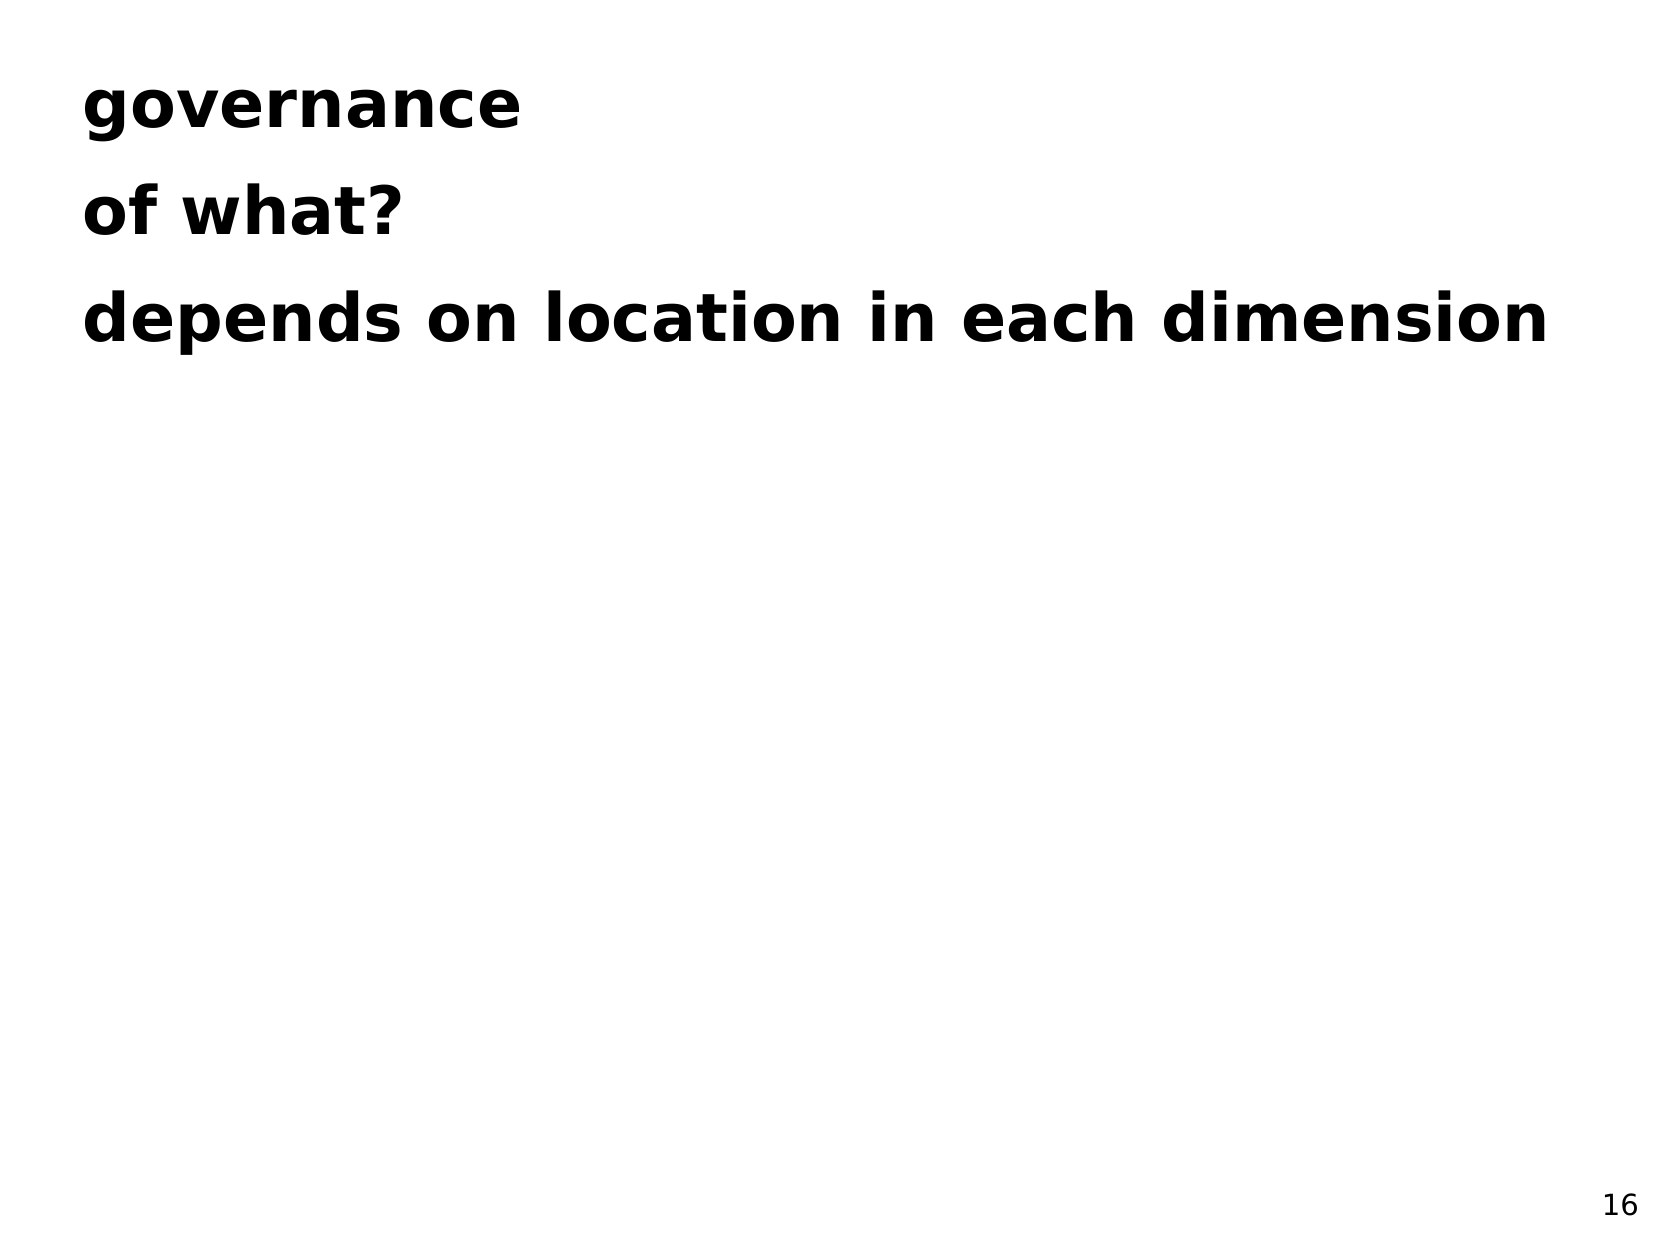

# governance
of what?
depends on location in each dimension